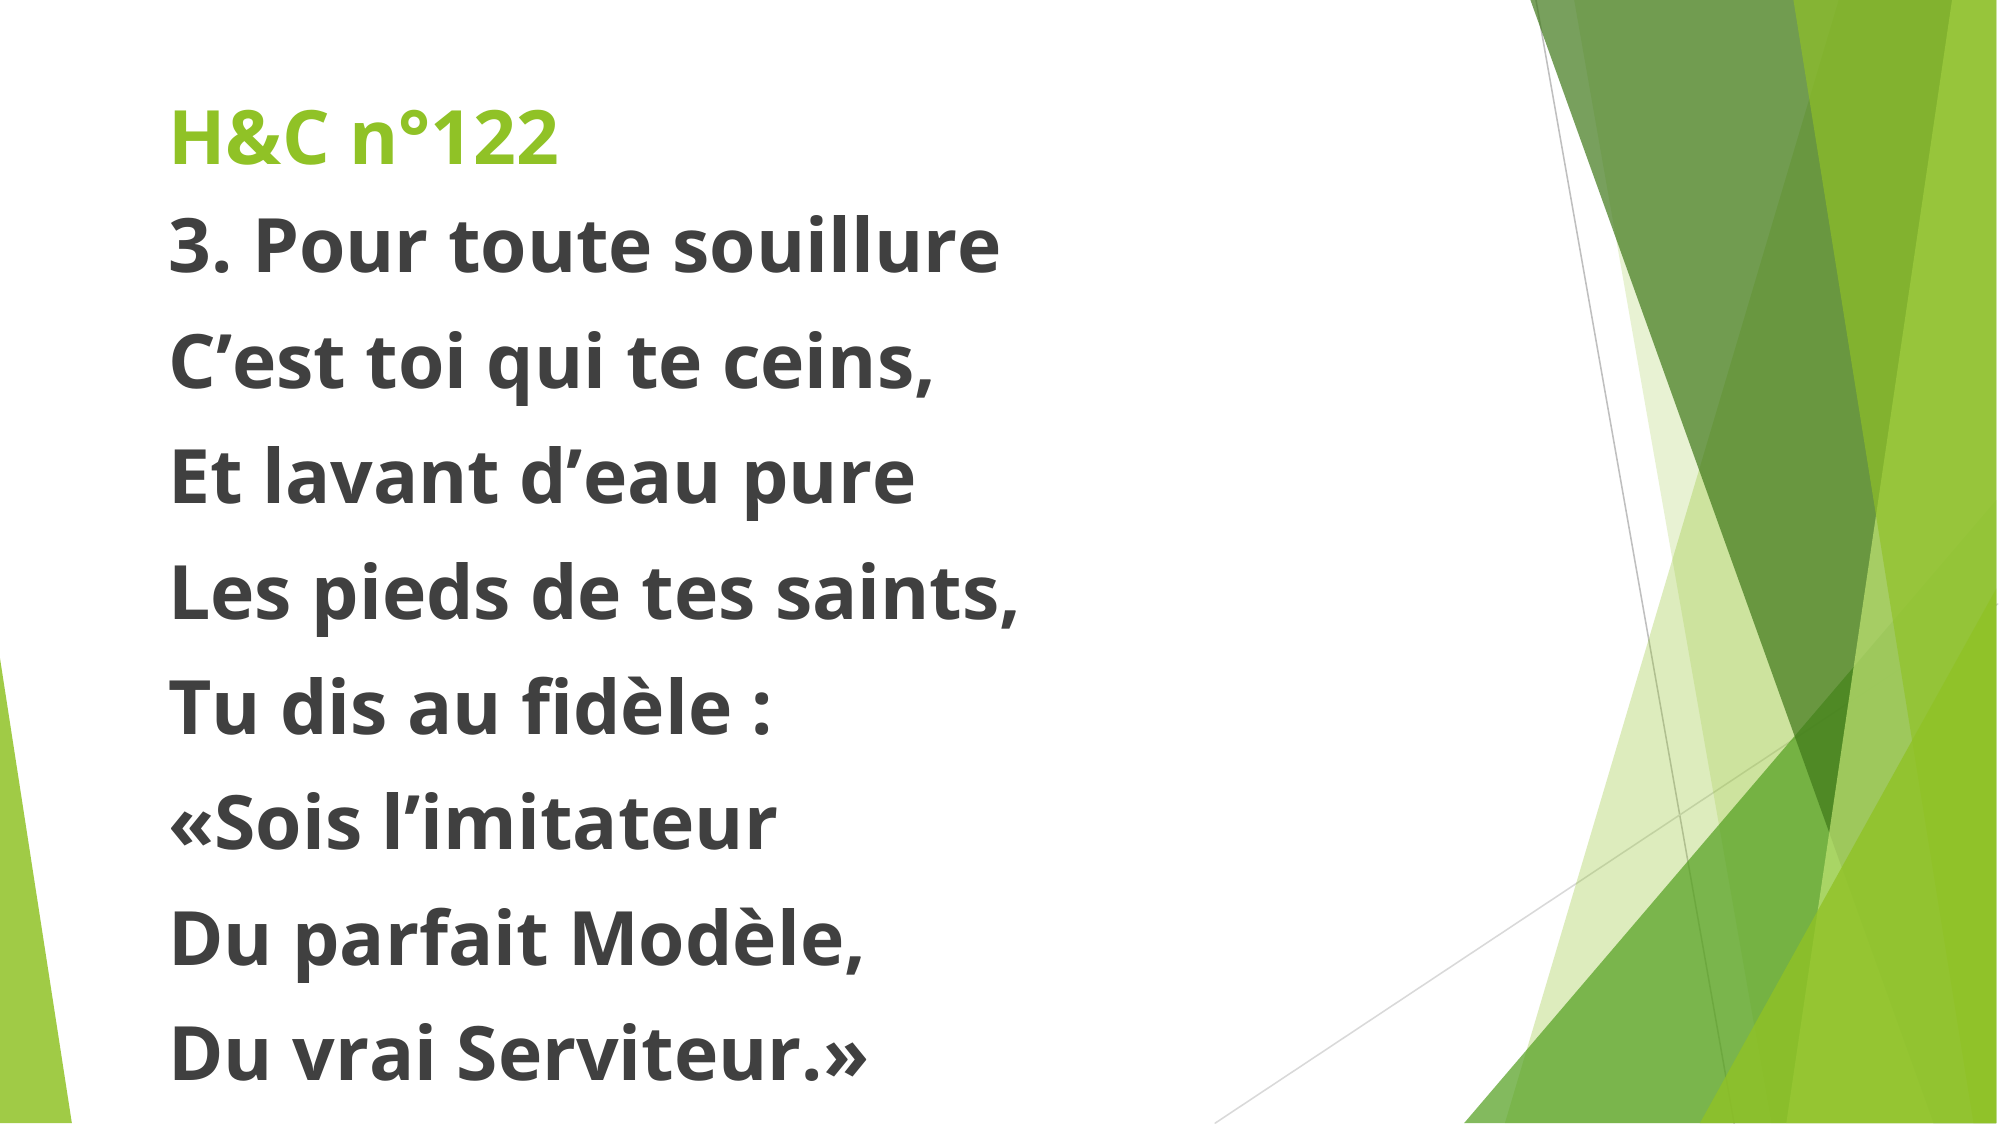

H&C n°122
3. Pour toute souillure
C’est toi qui te ceins,
Et lavant d’eau pure
Les pieds de tes saints,
Tu dis au fidèle :
«Sois l’imitateur
Du parfait Modèle,
Du vrai Serviteur.»